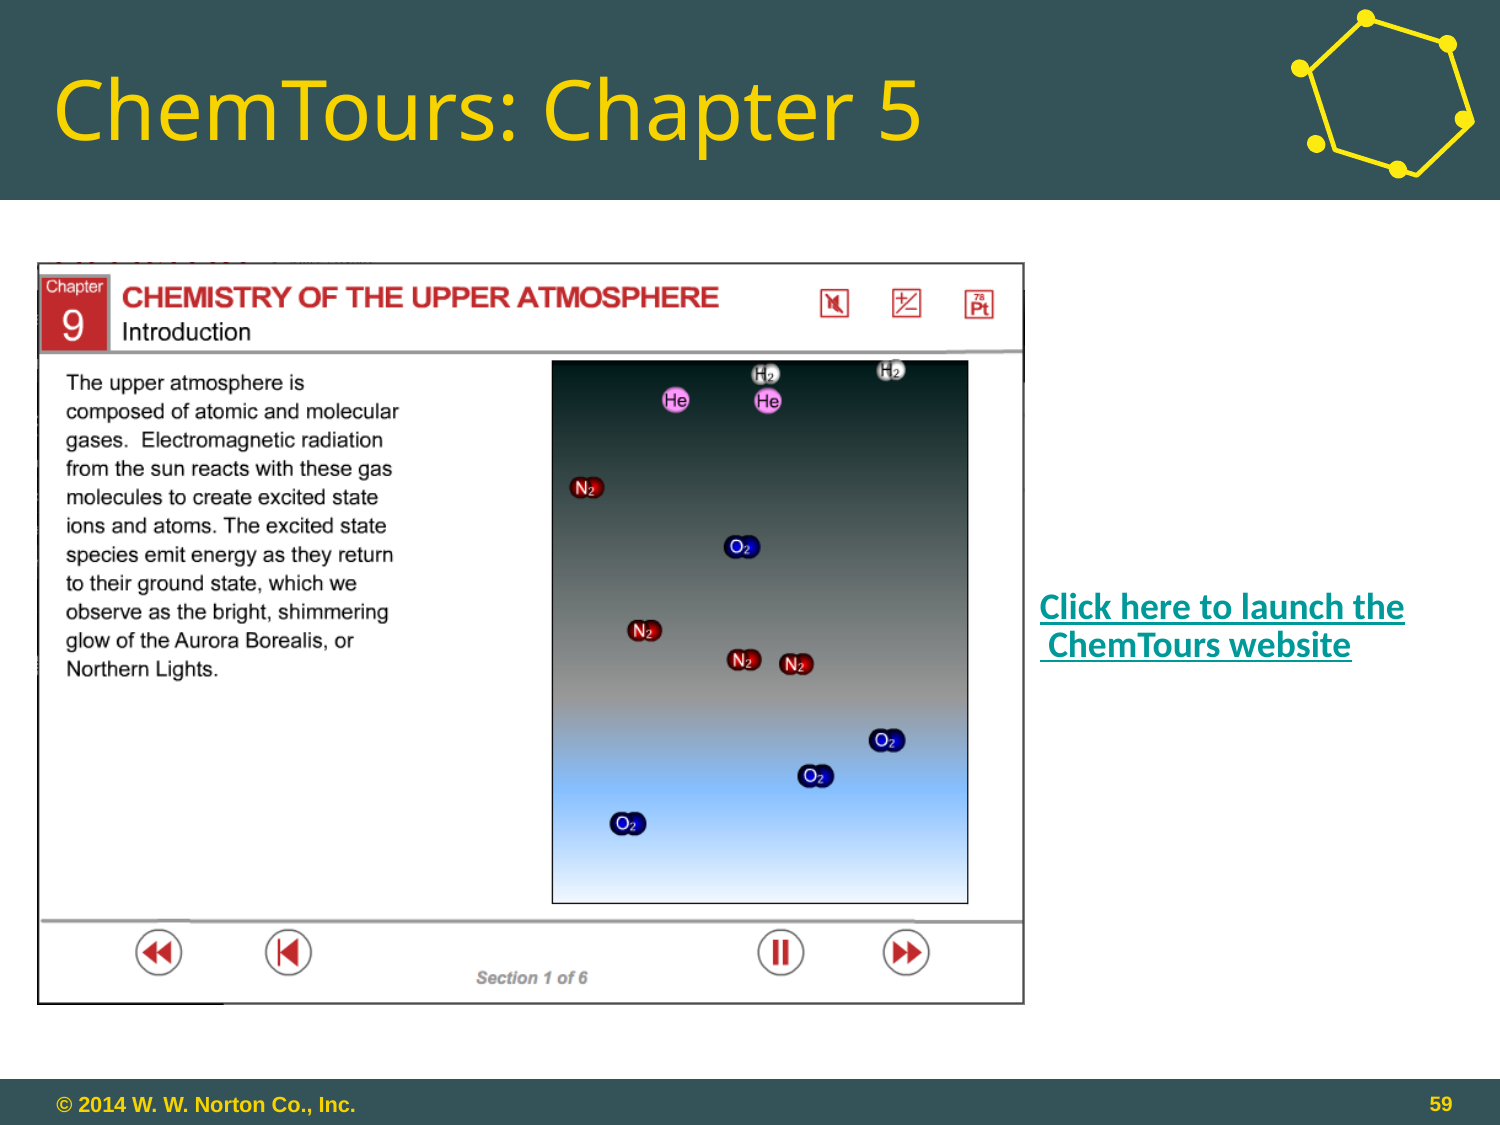

# ChemTours: Chapter 5
Click here to launch the ChemTours website